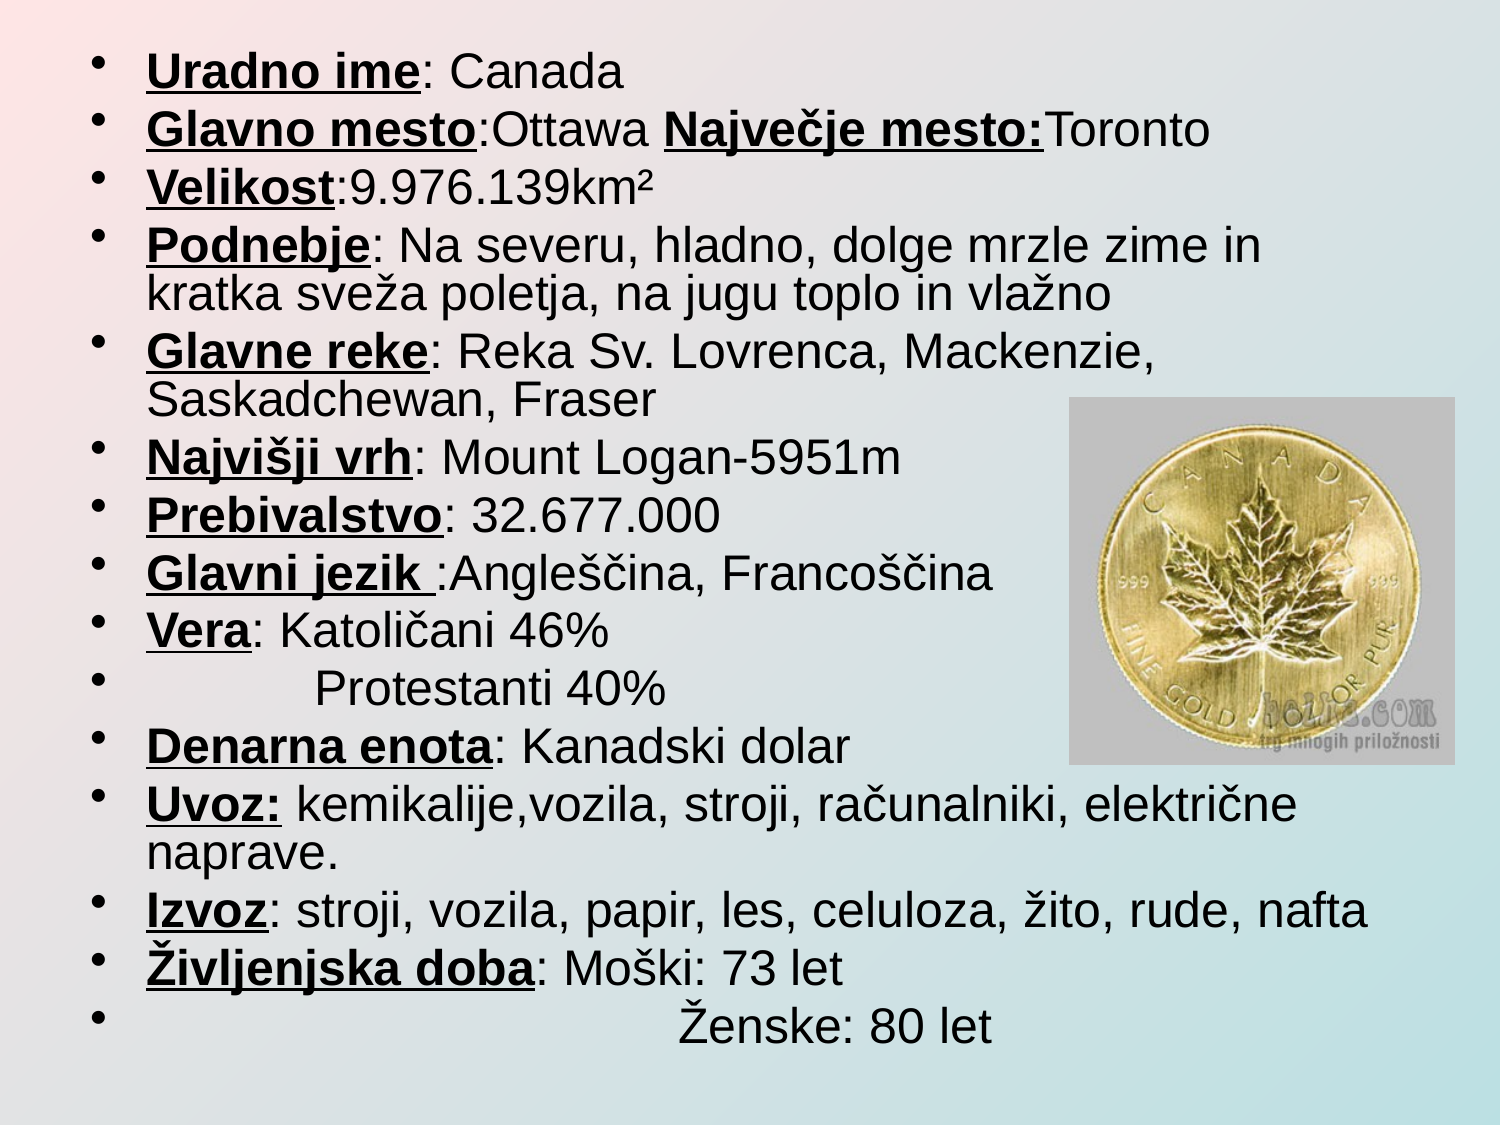

# Uradno ime: Canada
Glavno mesto:Ottawa Največje mesto:Toronto
Velikost:9.976.139km²
Podnebje: Na severu, hladno, dolge mrzle zime in kratka sveža poletja, na jugu toplo in vlažno
Glavne reke: Reka Sv. Lovrenca, Mackenzie, Saskadchewan, Fraser
Najvišji vrh: Mount Logan-5951m
Prebivalstvo: 32.677.000
Glavni jezik :Angleščina, Francoščina
Vera: Katoličani 46%
 Protestanti 40%
Denarna enota: Kanadski dolar
Uvoz: kemikalije,vozila, stroji, računalniki, električne naprave.
Izvoz: stroji, vozila, papir, les, celuloza, žito, rude, nafta
Življenjska doba: Moški: 73 let
 Ženske: 80 let